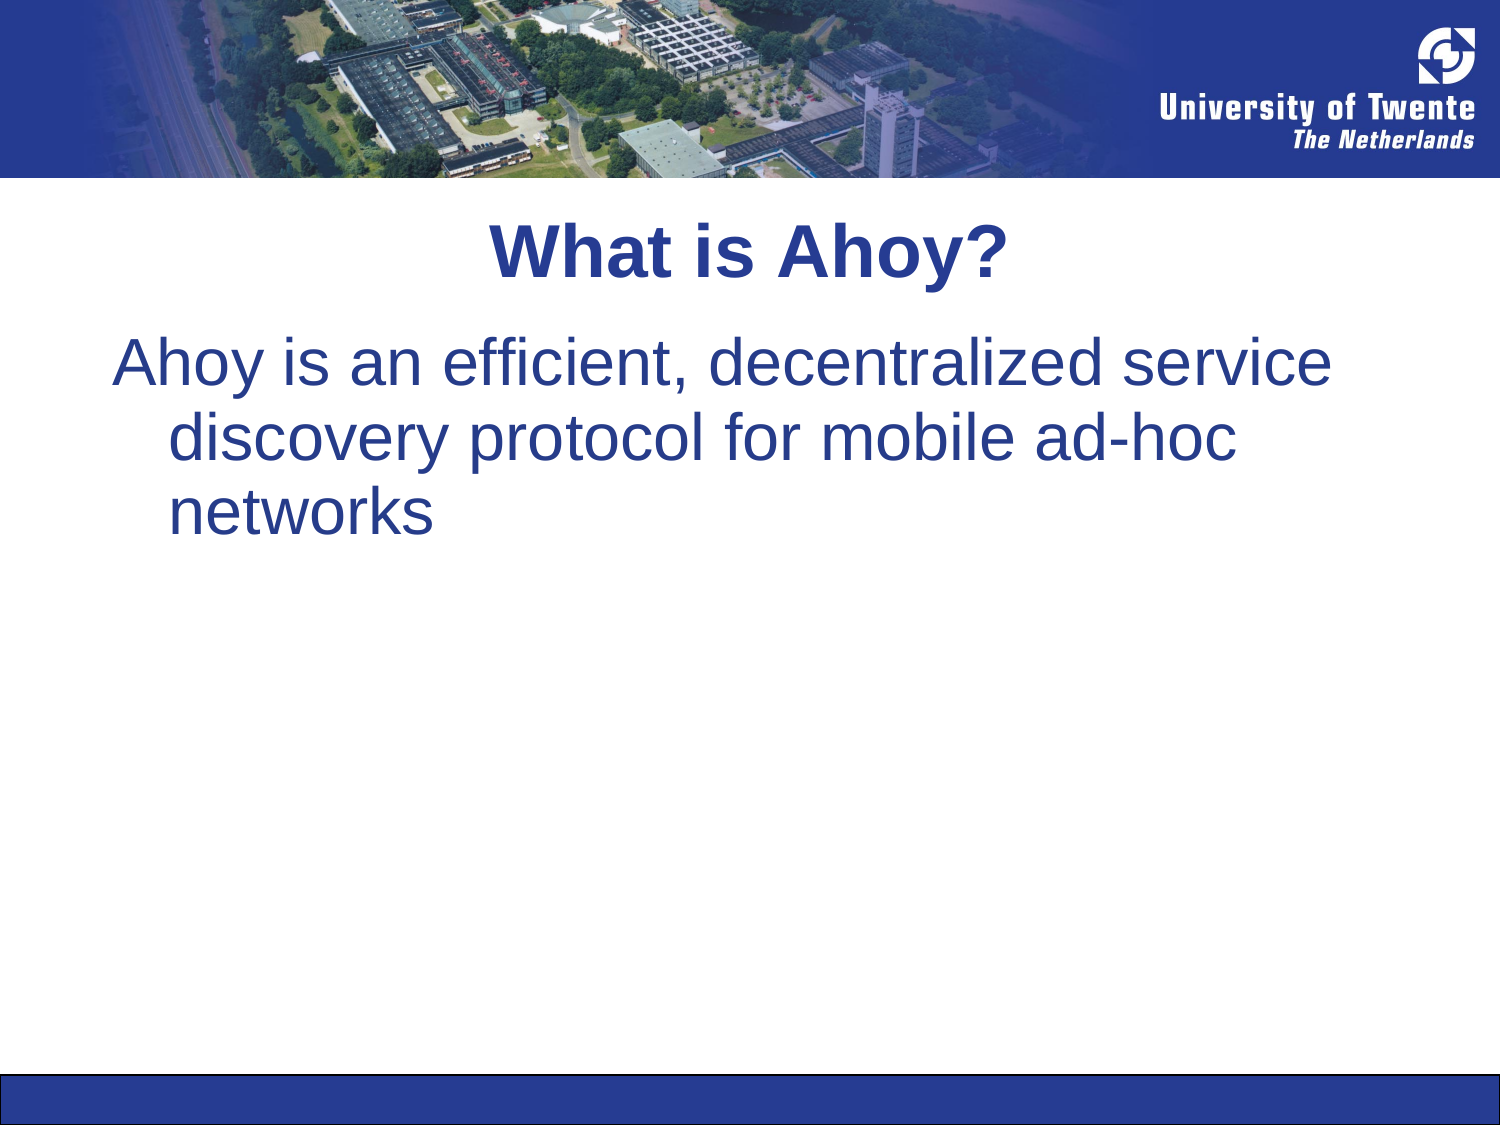

# What is Ahoy?
Ahoy is an efficient, decentralized service discovery protocol for mobile ad-hoc networks